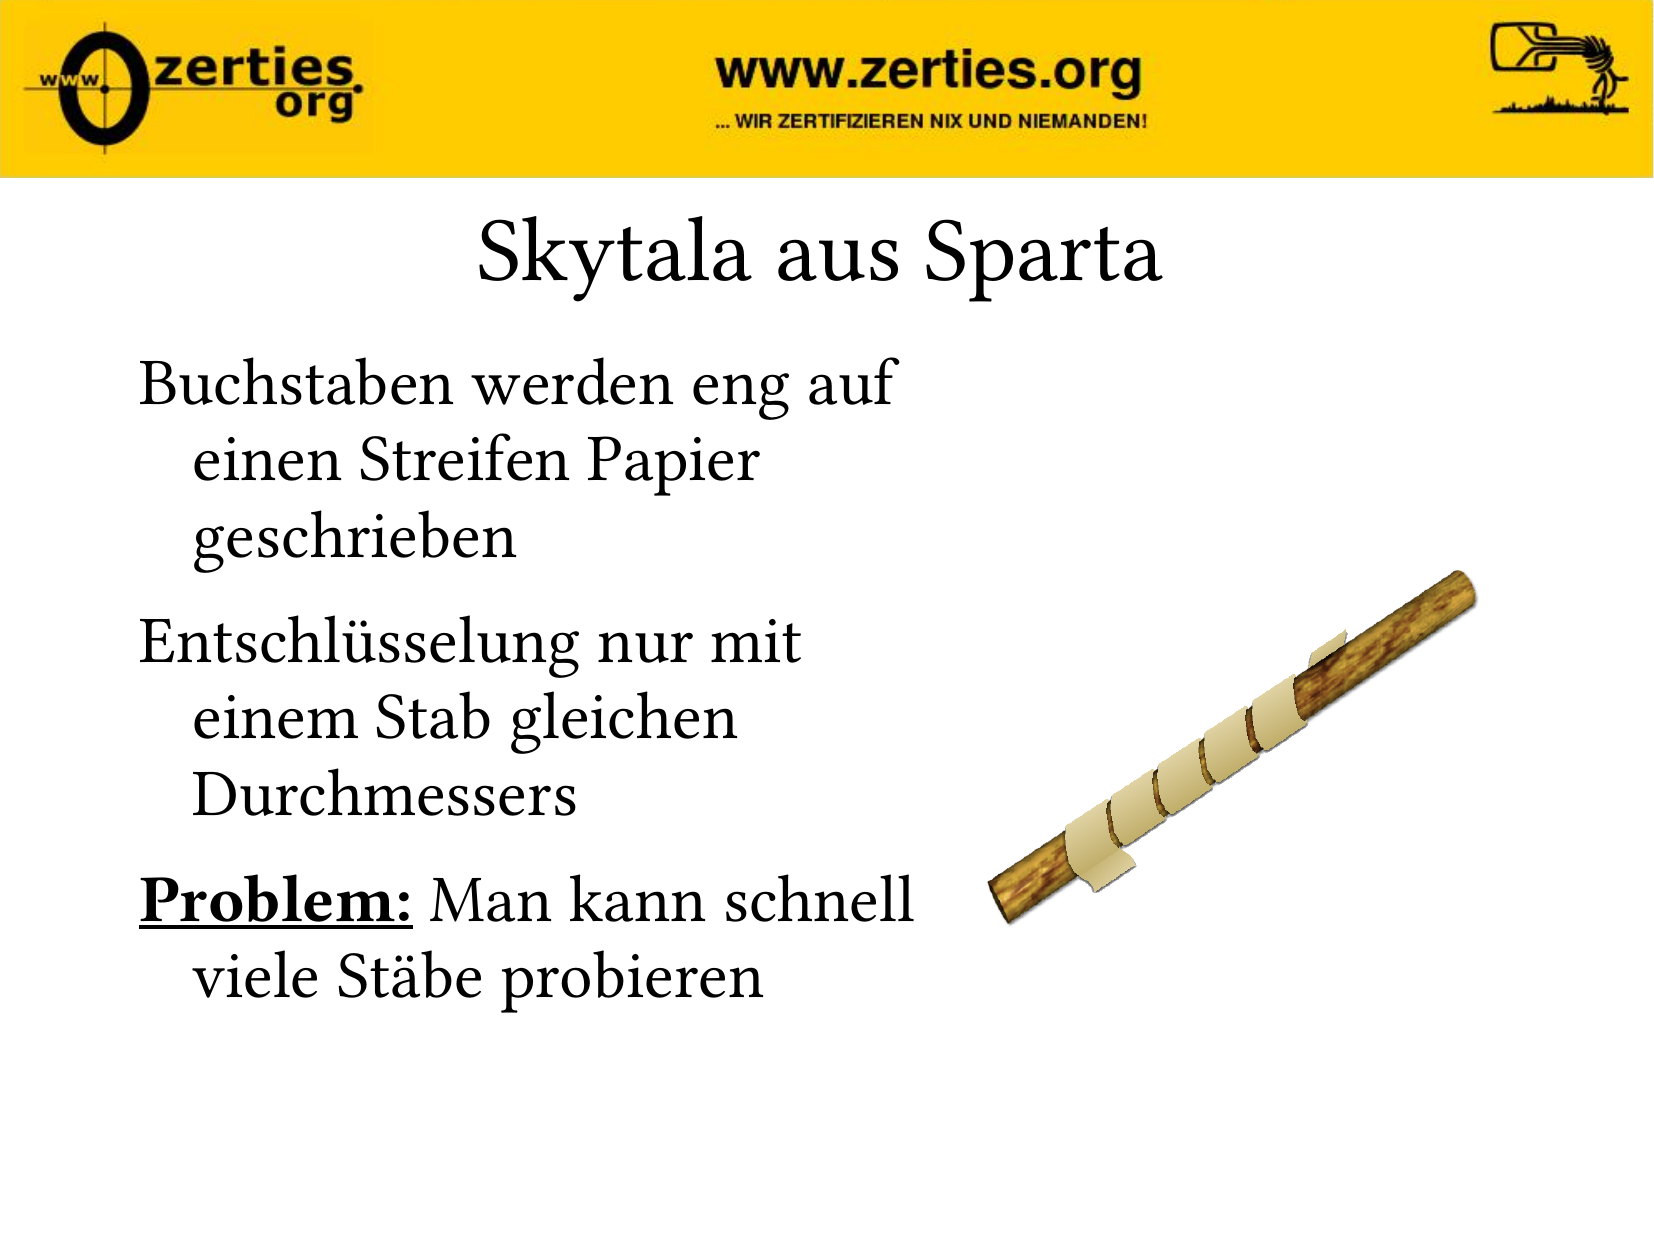

# Skytala aus Sparta
Buchstaben werden eng auf einen Streifen Papier geschrieben
Entschlüsselung nur mit einem Stab gleichen Durchmessers
Problem: Man kann schnell viele Stäbe probieren